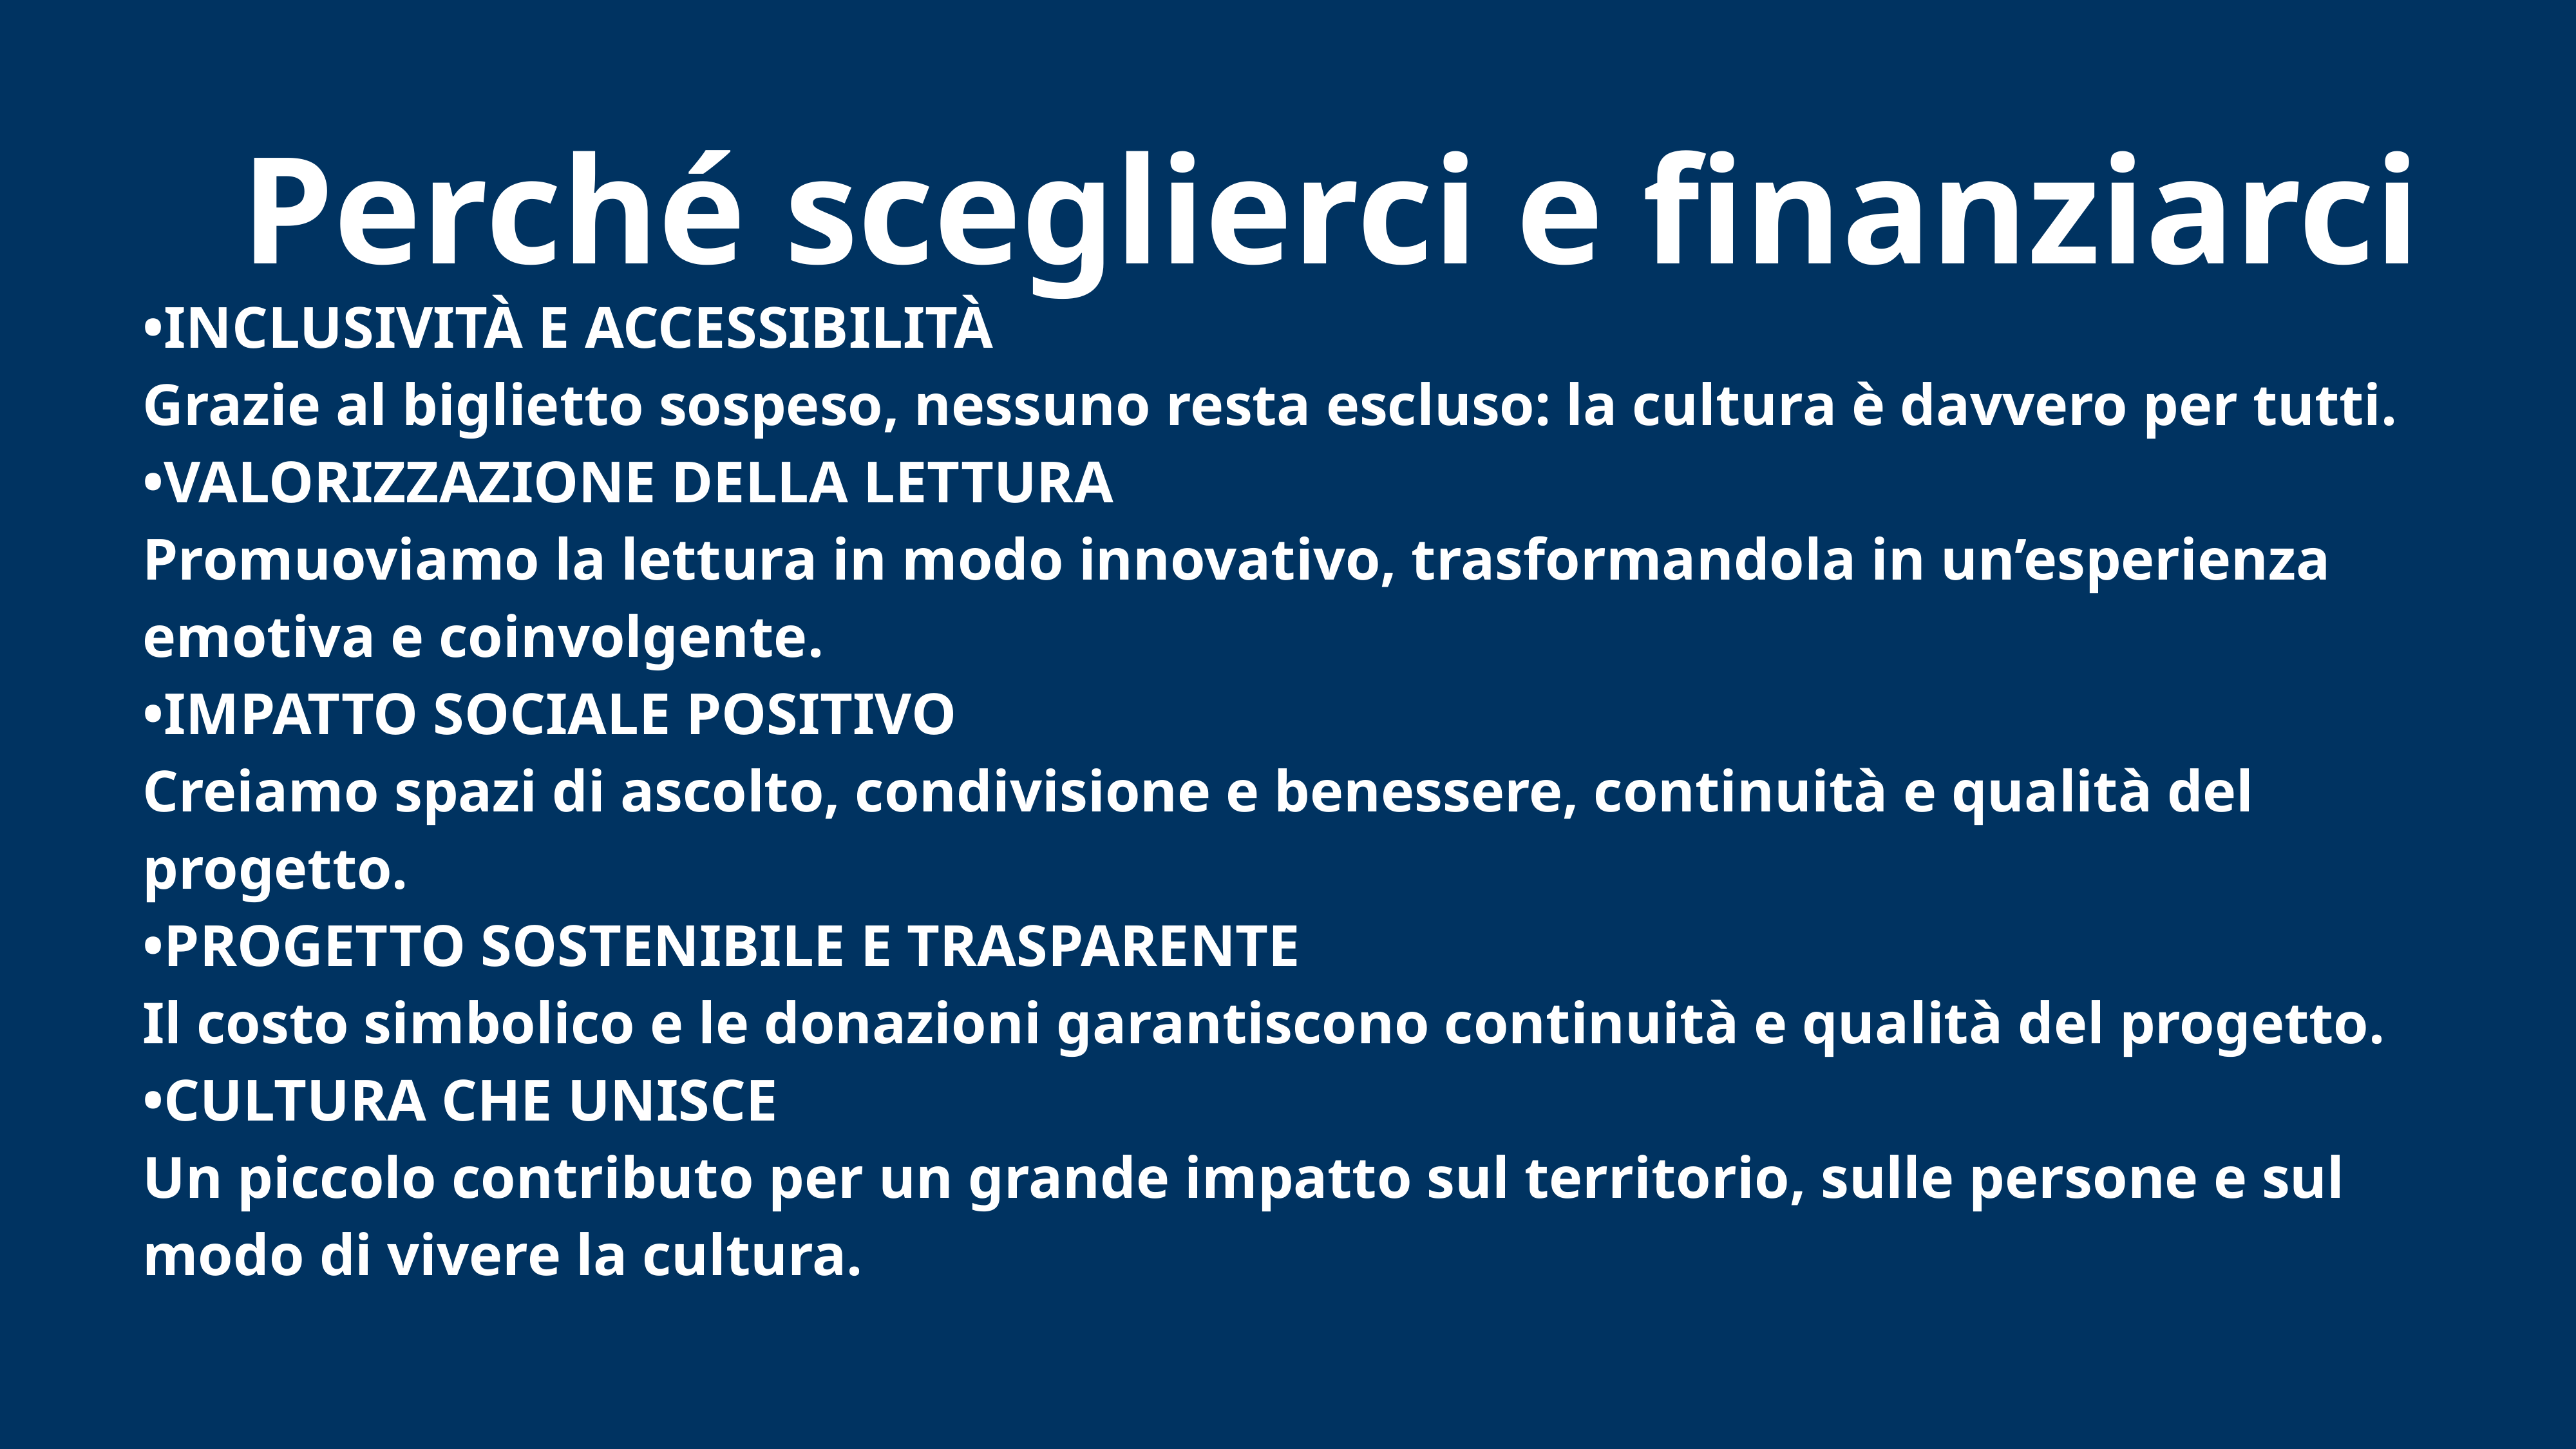

Perché sceglierci e finanziarci
•INCLUSIVITÀ E ACCESSIBILITÀ
Grazie al biglietto sospeso, nessuno resta escluso: la cultura è davvero per tutti.
•VALORIZZAZIONE DELLA LETTURA
Promuoviamo la lettura in modo innovativo, trasformandola in un’esperienza emotiva e coinvolgente.
•IMPATTO SOCIALE POSITIVO
Creiamo spazi di ascolto, condivisione e benessere, continuità e qualità del progetto.
•PROGETTO SOSTENIBILE E TRASPARENTE
Il costo simbolico e le donazioni garantiscono continuità e qualità del progetto.
•CULTURA CHE UNISCE
Un piccolo contributo per un grande impatto sul territorio, sulle persone e sul modo di vivere la cultura.